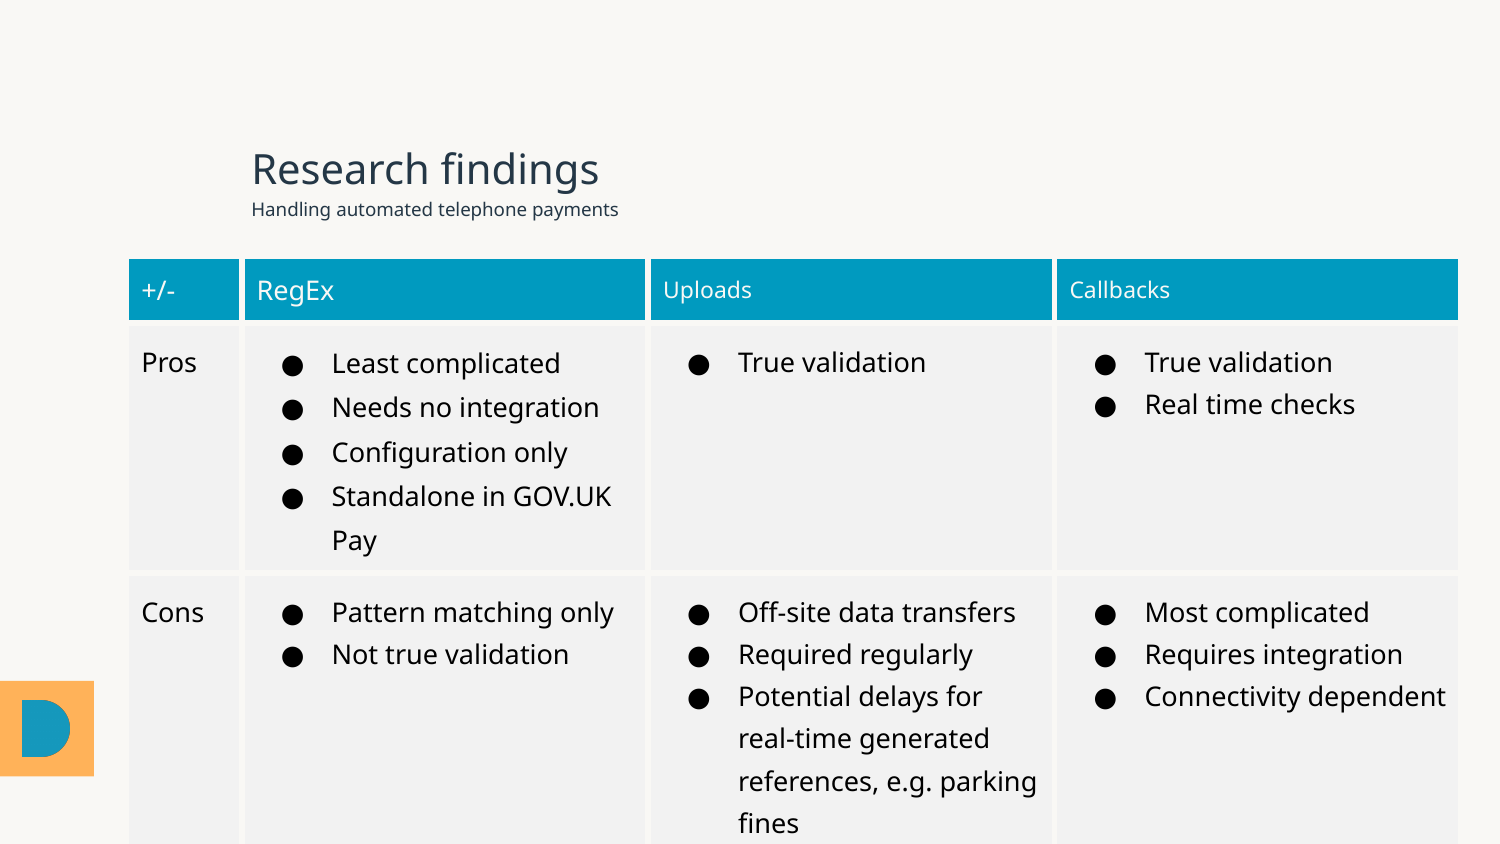

# Research findings Handling automated telephone payments
| +/- | RegEx | Uploads | Callbacks |
| --- | --- | --- | --- |
| Pros | Least complicated Needs no integration Configuration only Standalone in GOV.UK Pay | True validation | True validation Real time checks |
| Cons | Pattern matching only Not true validation | Off-site data transfers Required regularly Potential delays for real-time generated references, e.g. parking fines | Most complicated Requires integration Connectivity dependent |